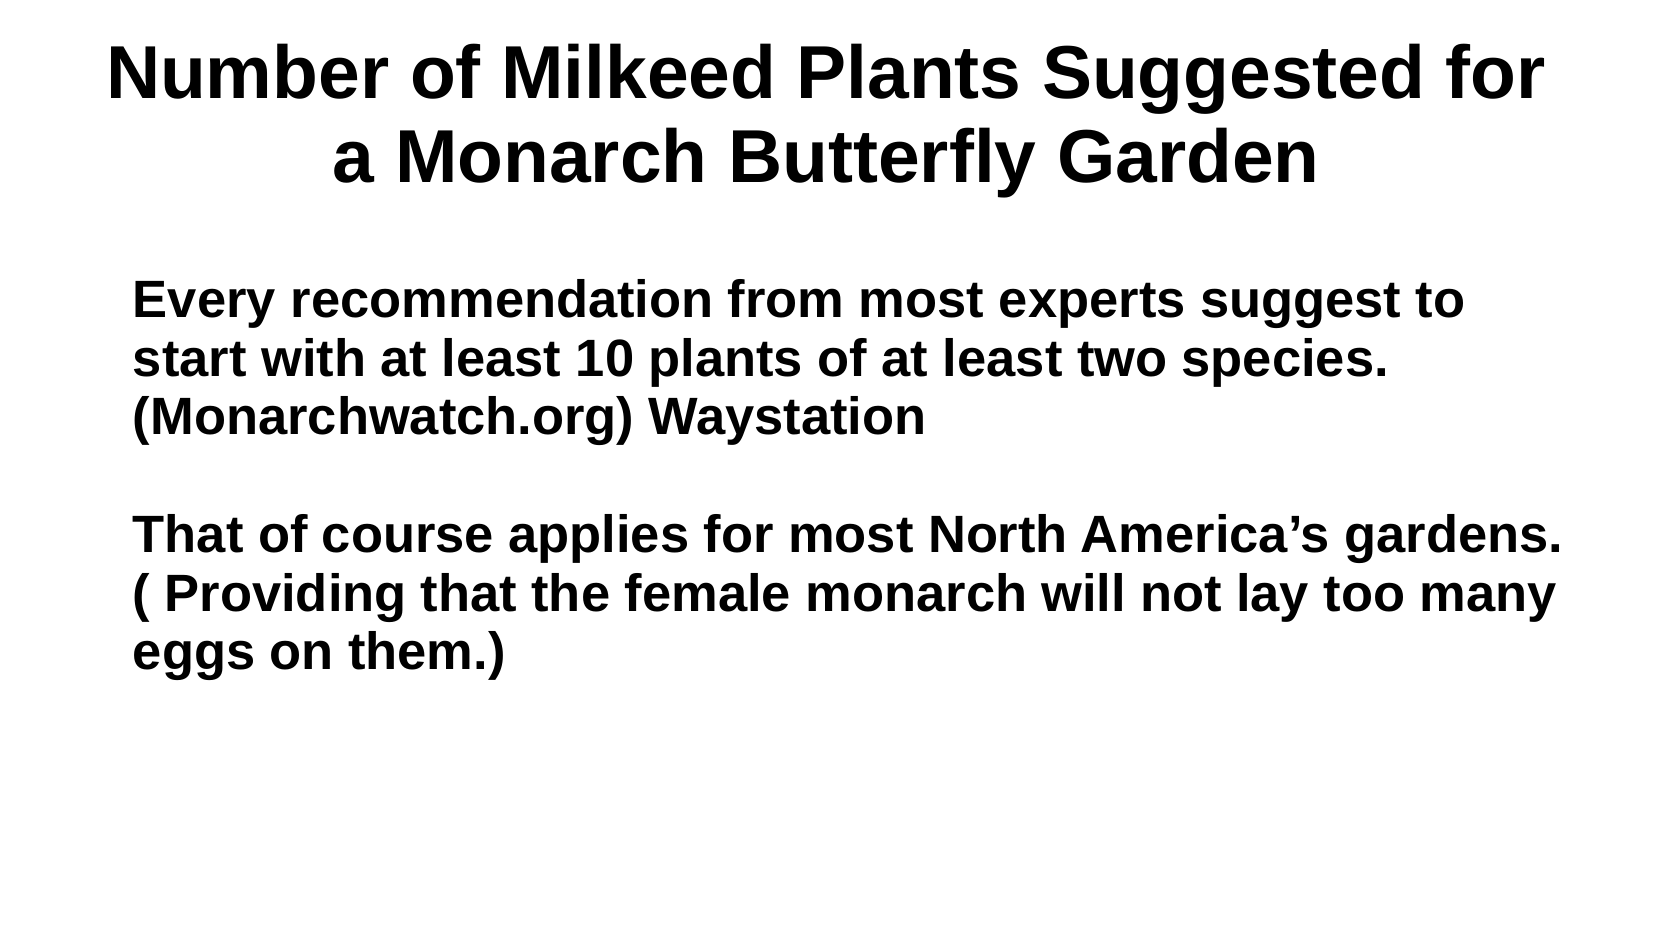

# Number of Milkeed Plants Suggested for a Monarch Butterfly Garden
Every recommendation from most experts suggest to start with at least 10 plants of at least two species. (Monarchwatch.org) Waystation
That of course applies for most North America’s gardens.
( Providing that the female monarch will not lay too many eggs on them.)